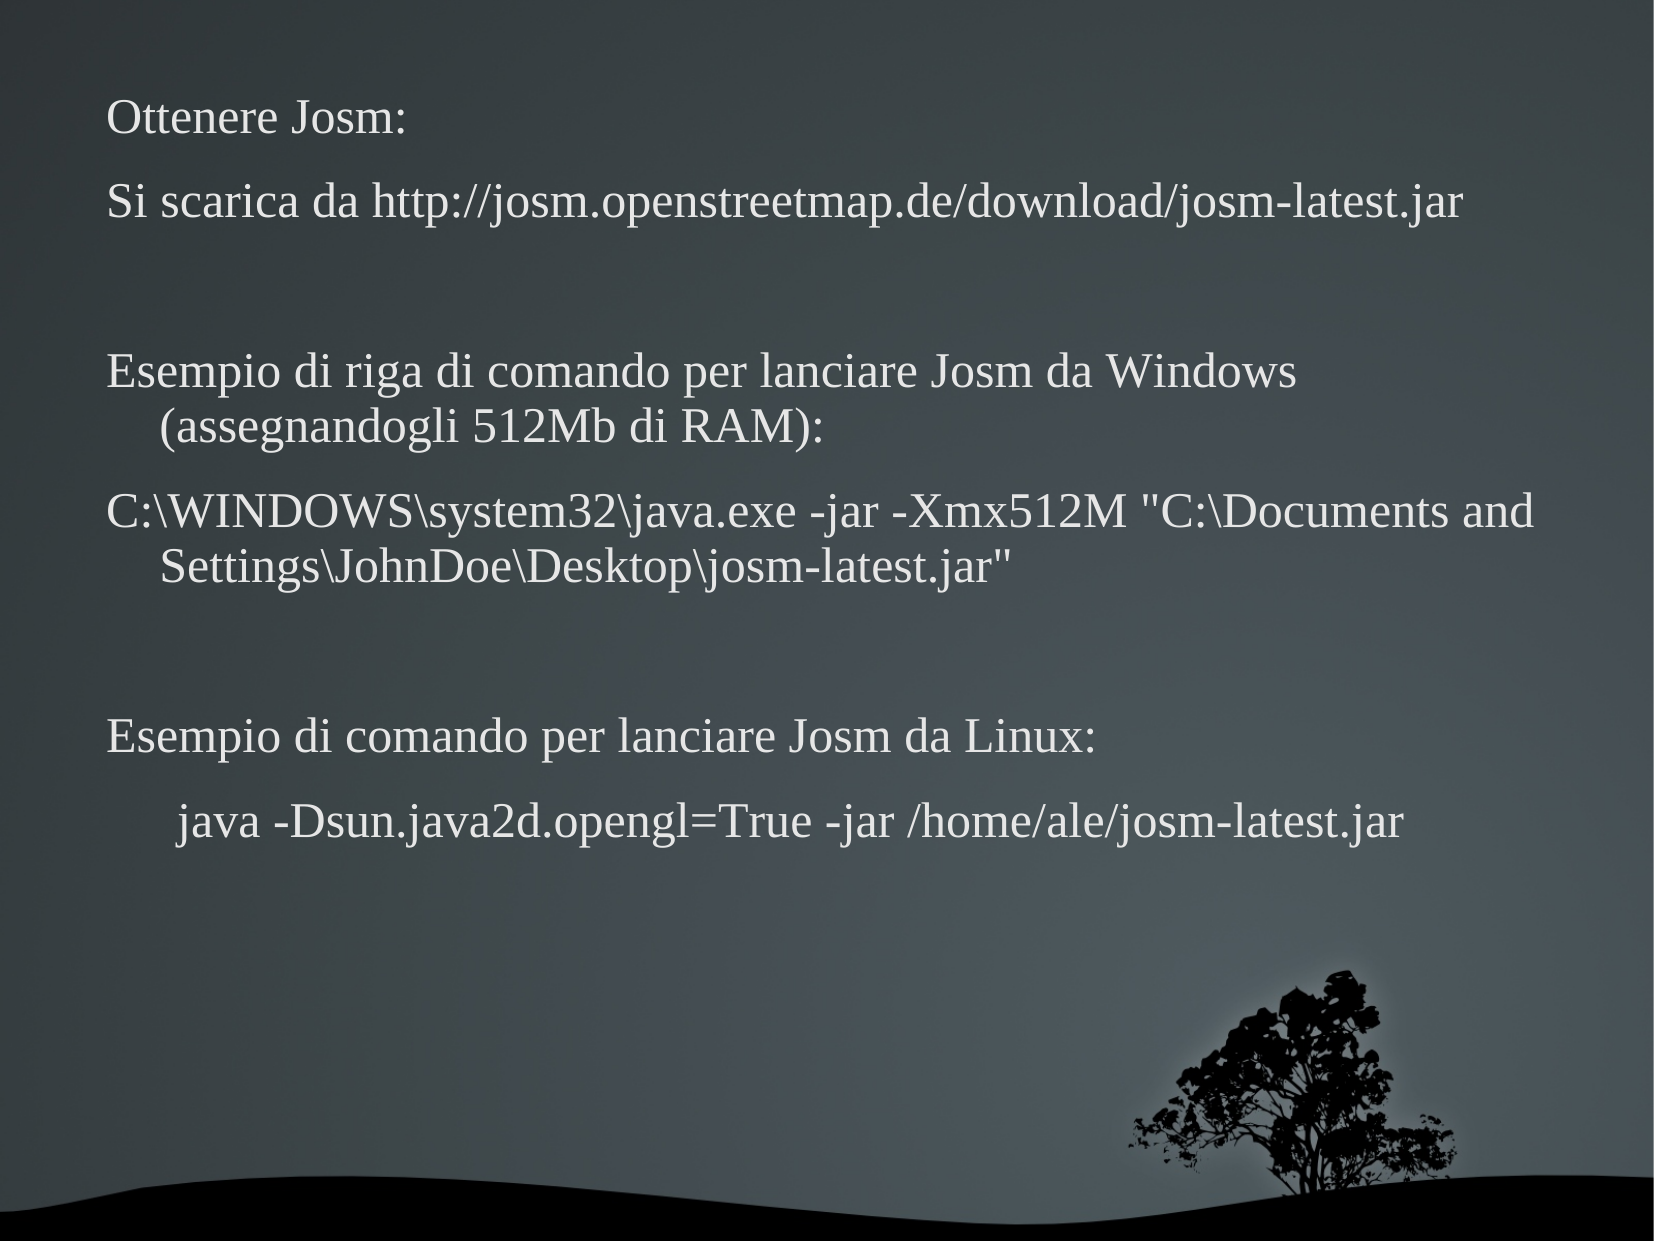

# Ottenere Josm:
Si scarica da http://josm.openstreetmap.de/download/josm-latest.jar
Esempio di riga di comando per lanciare Josm da Windows (assegnandogli 512Mb di RAM):
C:\WINDOWS\system32\java.exe -jar -Xmx512M "C:\Documents and Settings\JohnDoe\Desktop\josm-latest.jar"
Esempio di comando per lanciare Josm da Linux:
java -Dsun.java2d.opengl=True -jar /home/ale/josm-latest.jar